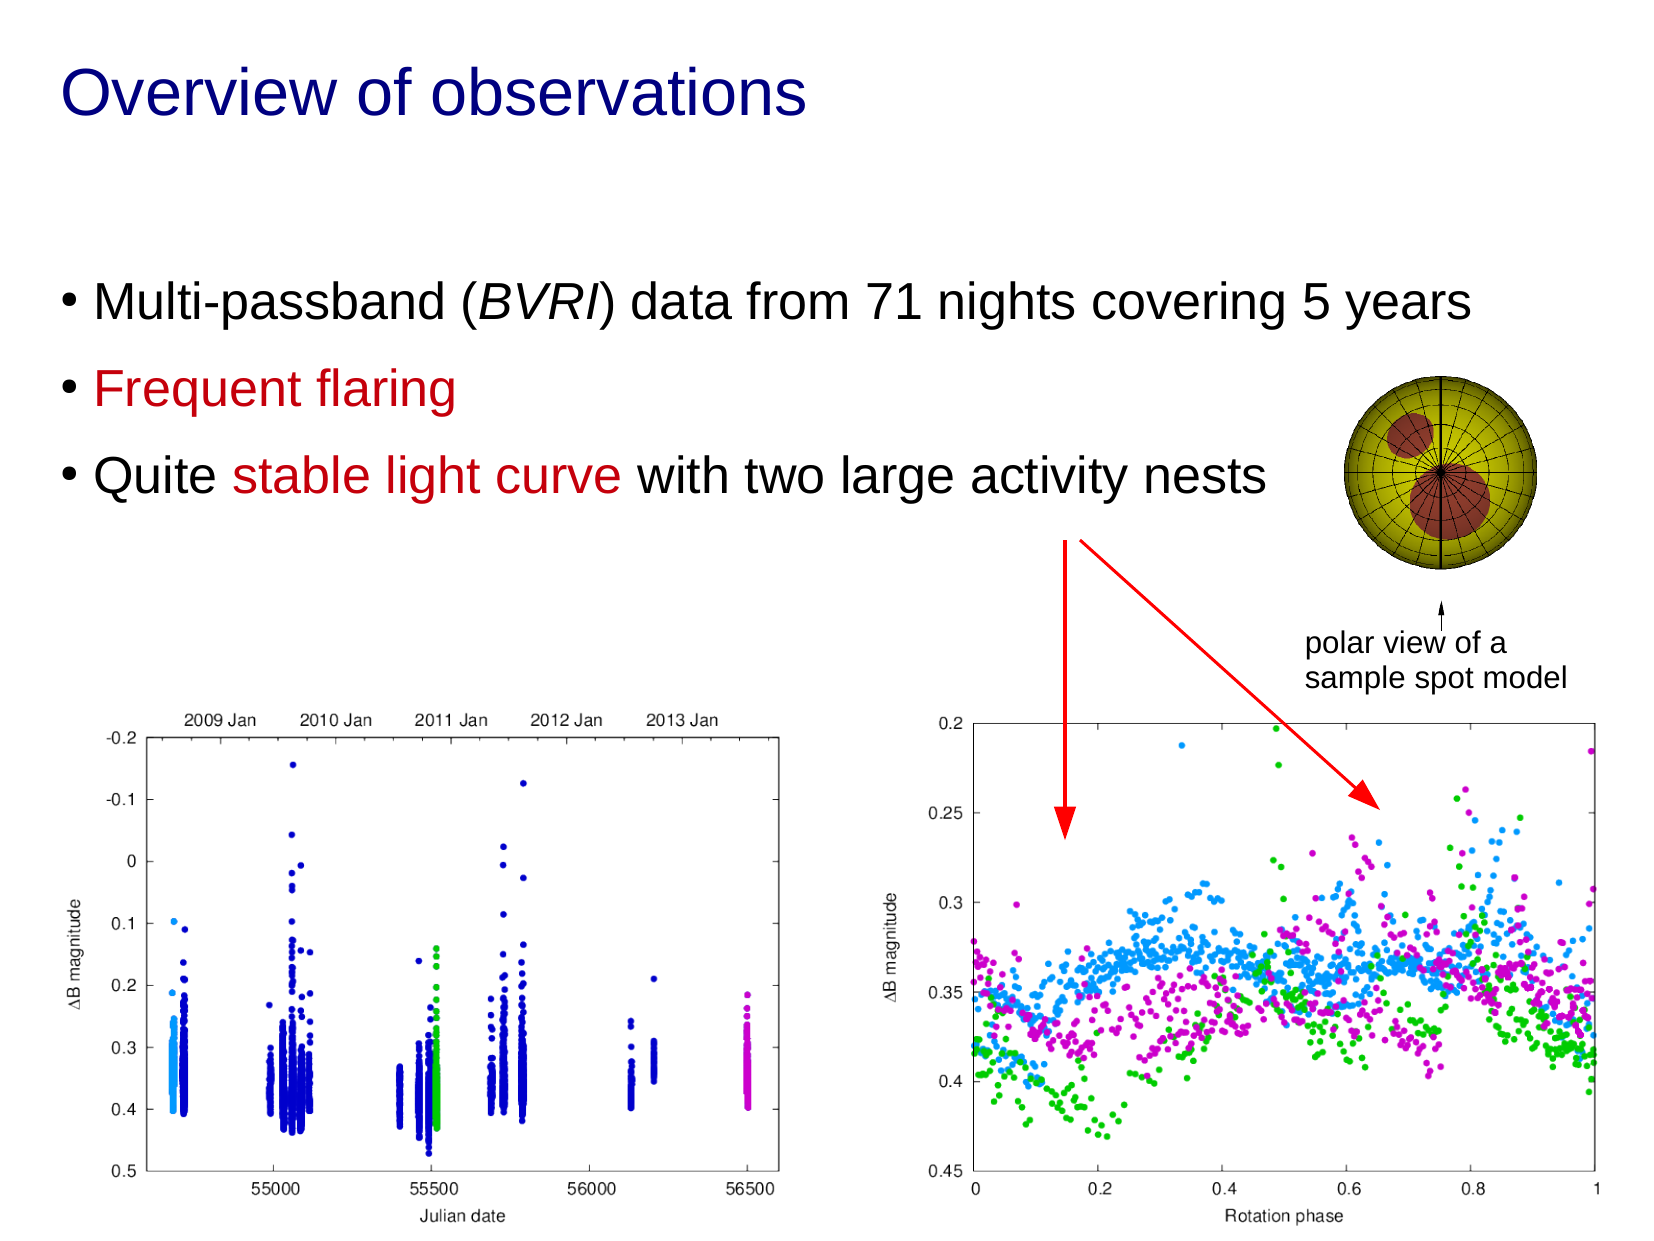

Overview of observations
 Multi-passband (BVRI) data from 71 nights covering 5 years
 Frequent flaring
 Quite stable light curve with two large activity nests
polar view of a sample spot model